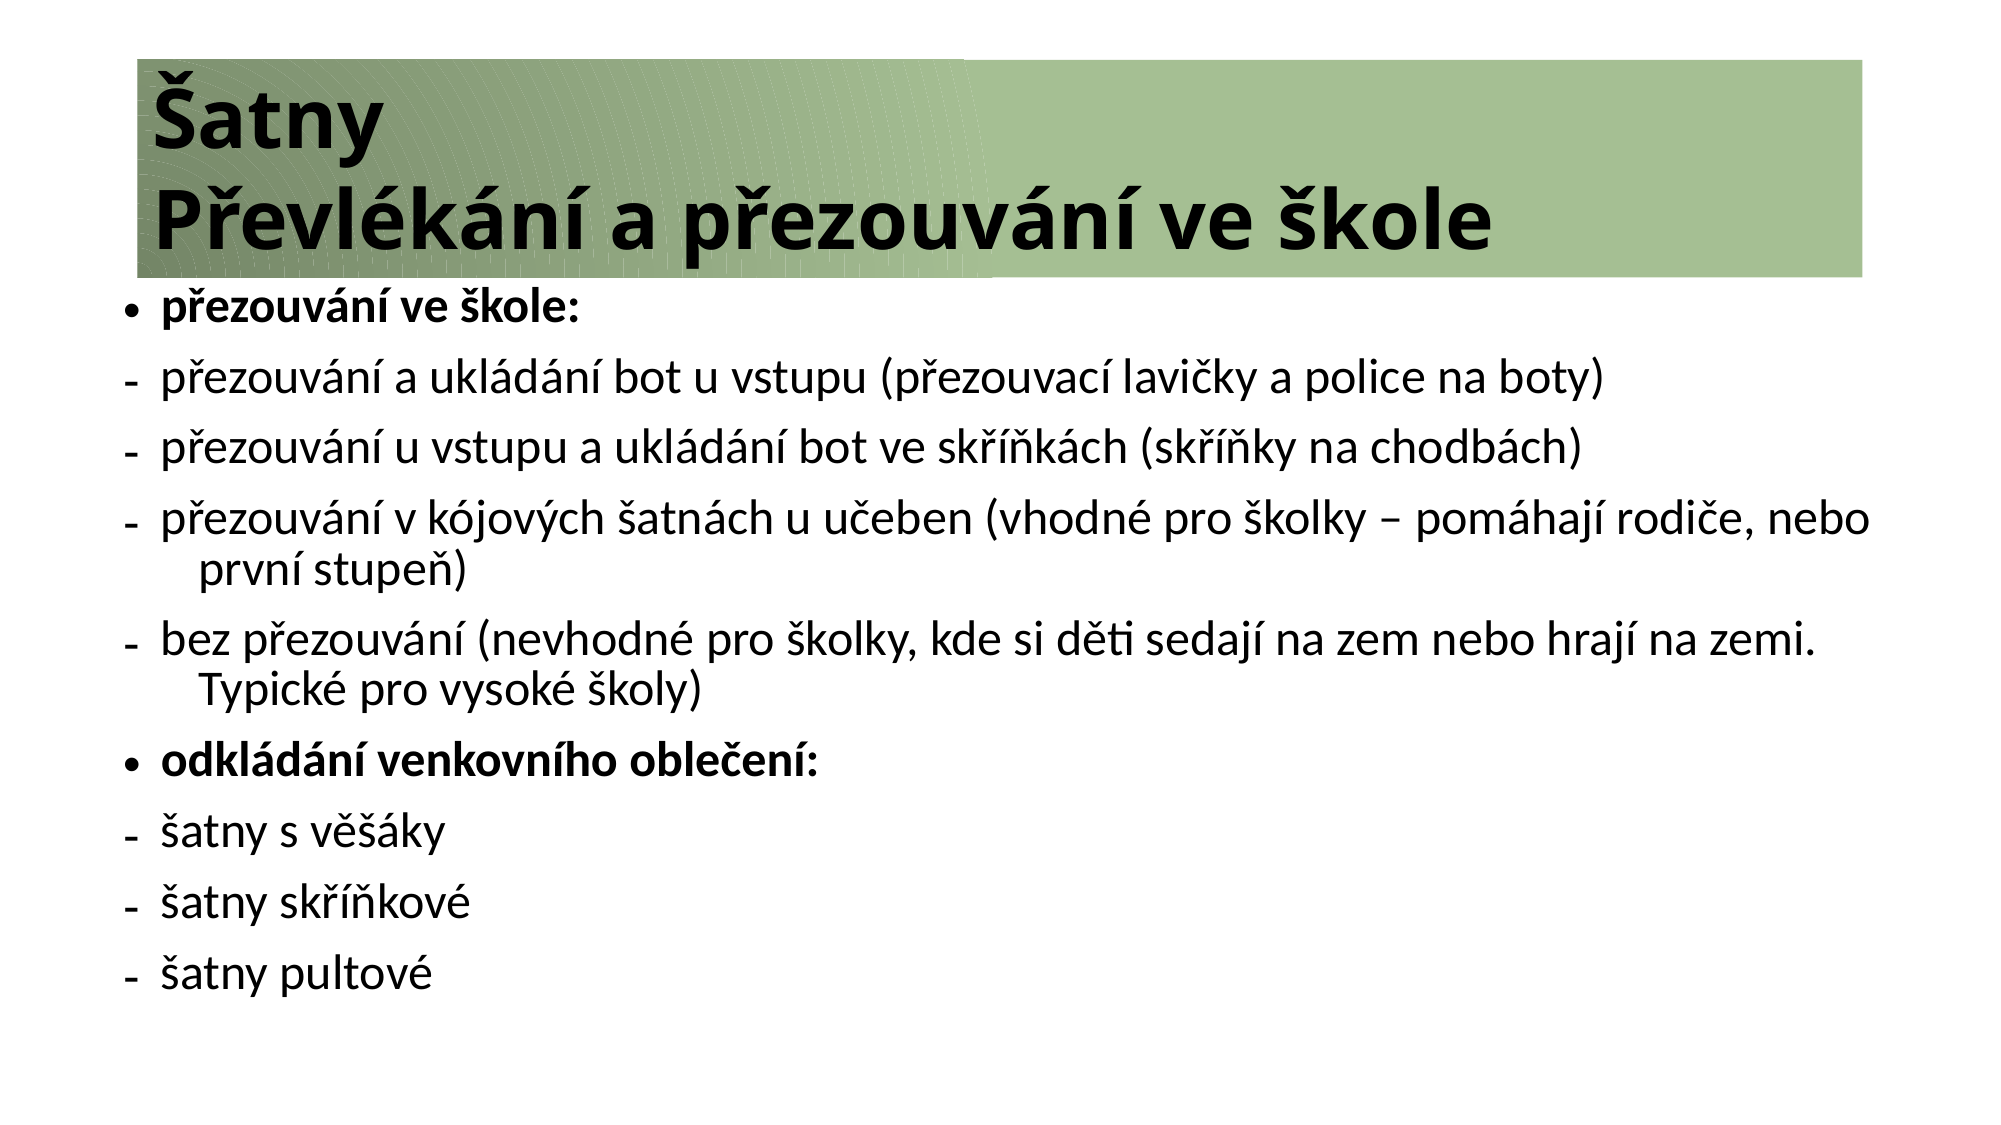

# Šatny Převlékání a přezouvání ve škole
přezouvání ve škole:
přezouvání a ukládání bot u vstupu (přezouvací lavičky a police na boty)
přezouvání u vstupu a ukládání bot ve skříňkách (skříňky na chodbách)
přezouvání v kójových šatnách u učeben (vhodné pro školky – pomáhají rodiče, nebo první stupeň)
bez přezouvání (nevhodné pro školky, kde si děti sedají na zem nebo hrají na zemi. Typické pro vysoké školy)
odkládání venkovního oblečení:
šatny s věšáky
šatny skříňkové
šatny pultové